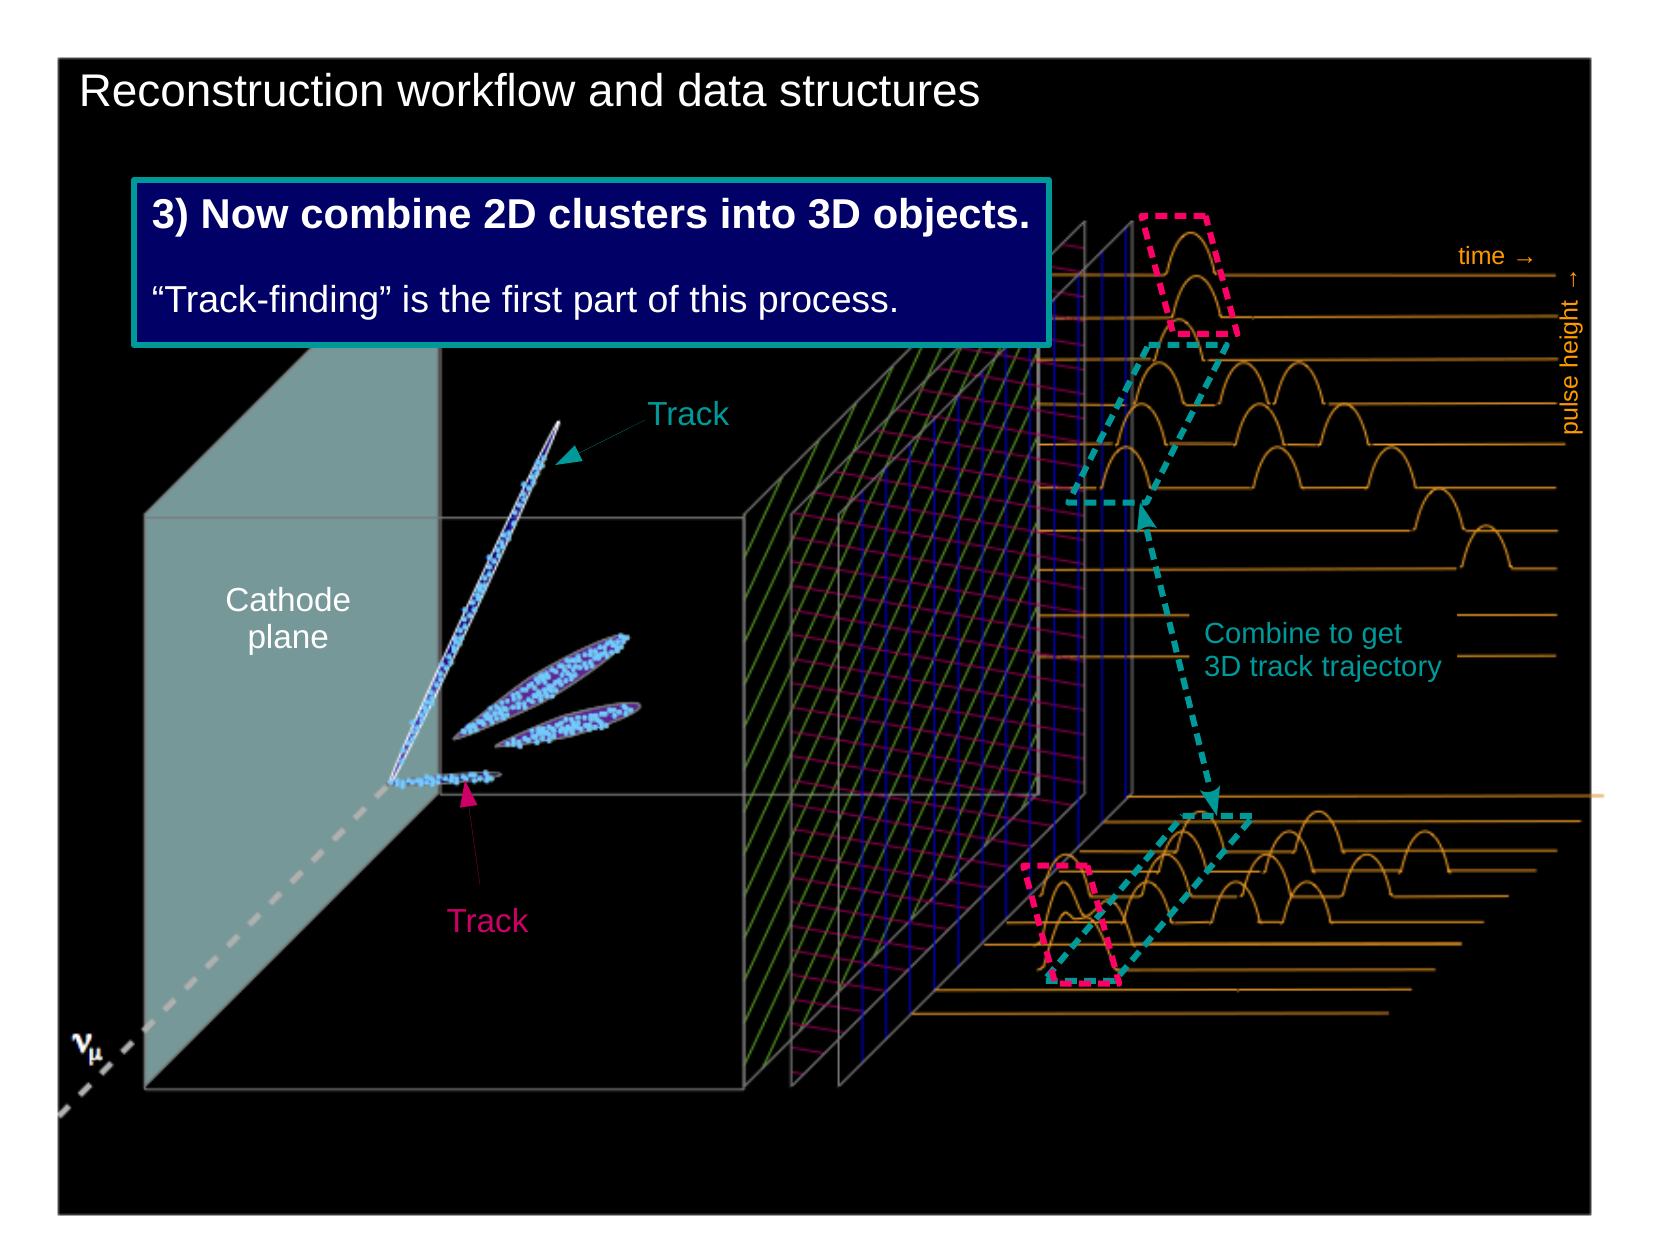

Reconstruction workflow and data structures
3) Now combine 2D clusters into 3D objects.
“Track-finding” is the first part of this process.
time →
LAr volume
pulse height →
Track
Cathode
plane
Combine to get
3D track trajectory
Track
122